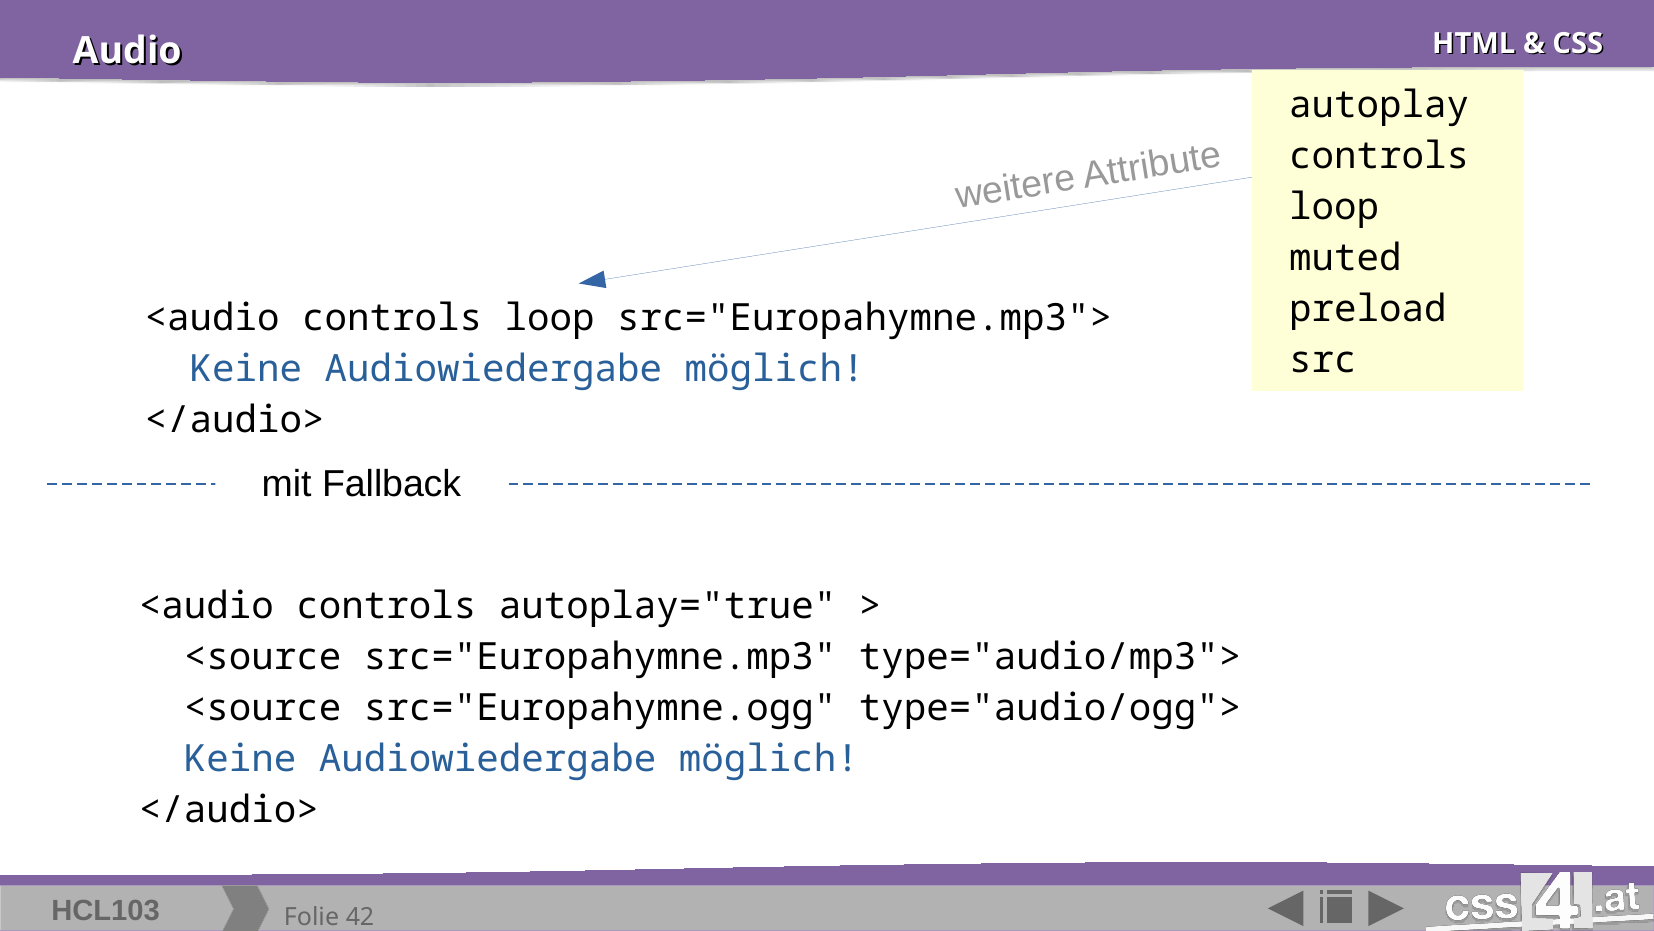

HTML & CSS
Audio
 autoplay
 controls
 loop
 muted
 preload
 src
weitere Attribute
<audio controls loop src="Europahymne.mp3">
 Keine Audiowiedergabe möglich!
</audio>
 mit Fallback
<audio controls autoplay="true" >
 <source src="Europahymne.mp3" type="audio/mp3">
 <source src="Europahymne.ogg" type="audio/ogg">
 Keine Audiowiedergabe möglich!
</audio>
HCL103
Folie